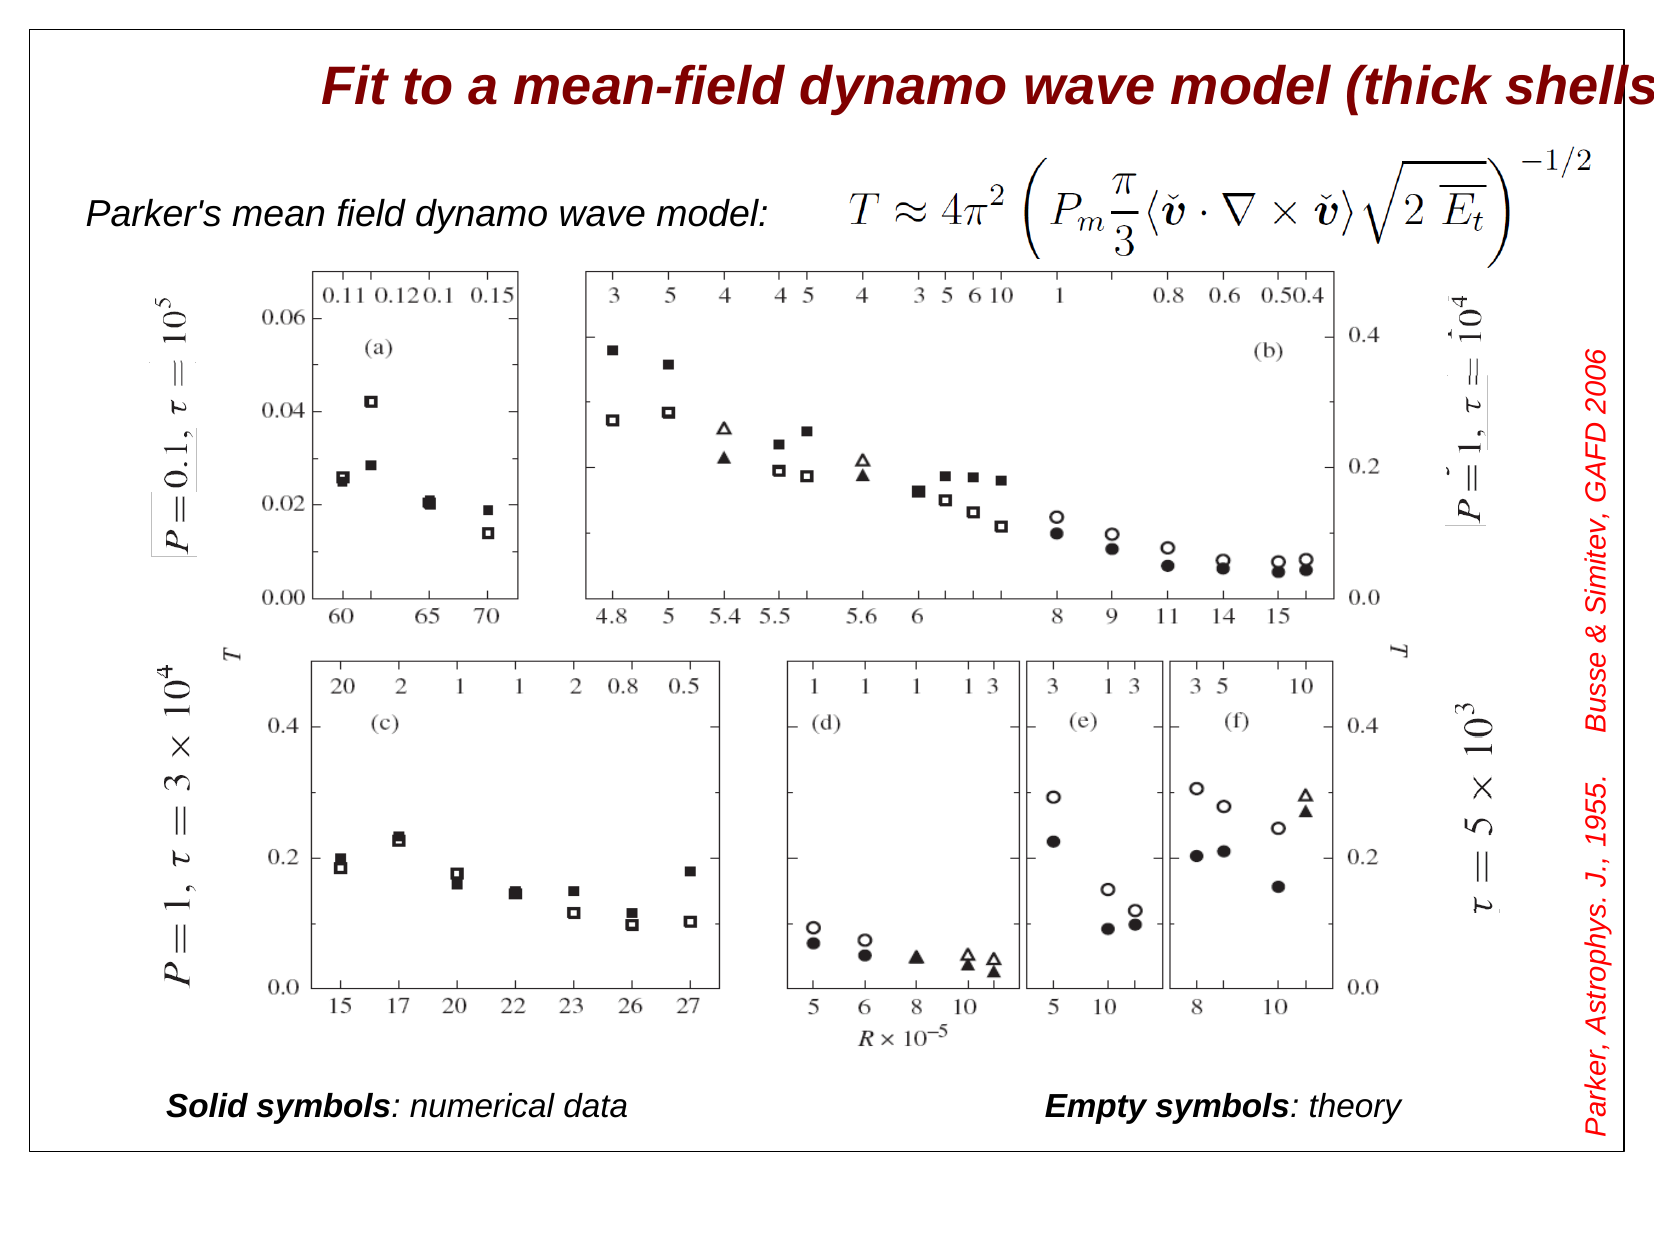

Fit to a mean-field dynamo wave model (thick shells)
Parker's mean field dynamo wave model:
Parker, Astrophys. J., 1955. Busse & Simitev, GAFD 2006
Solid symbols: numerical data Empty symbols: theory